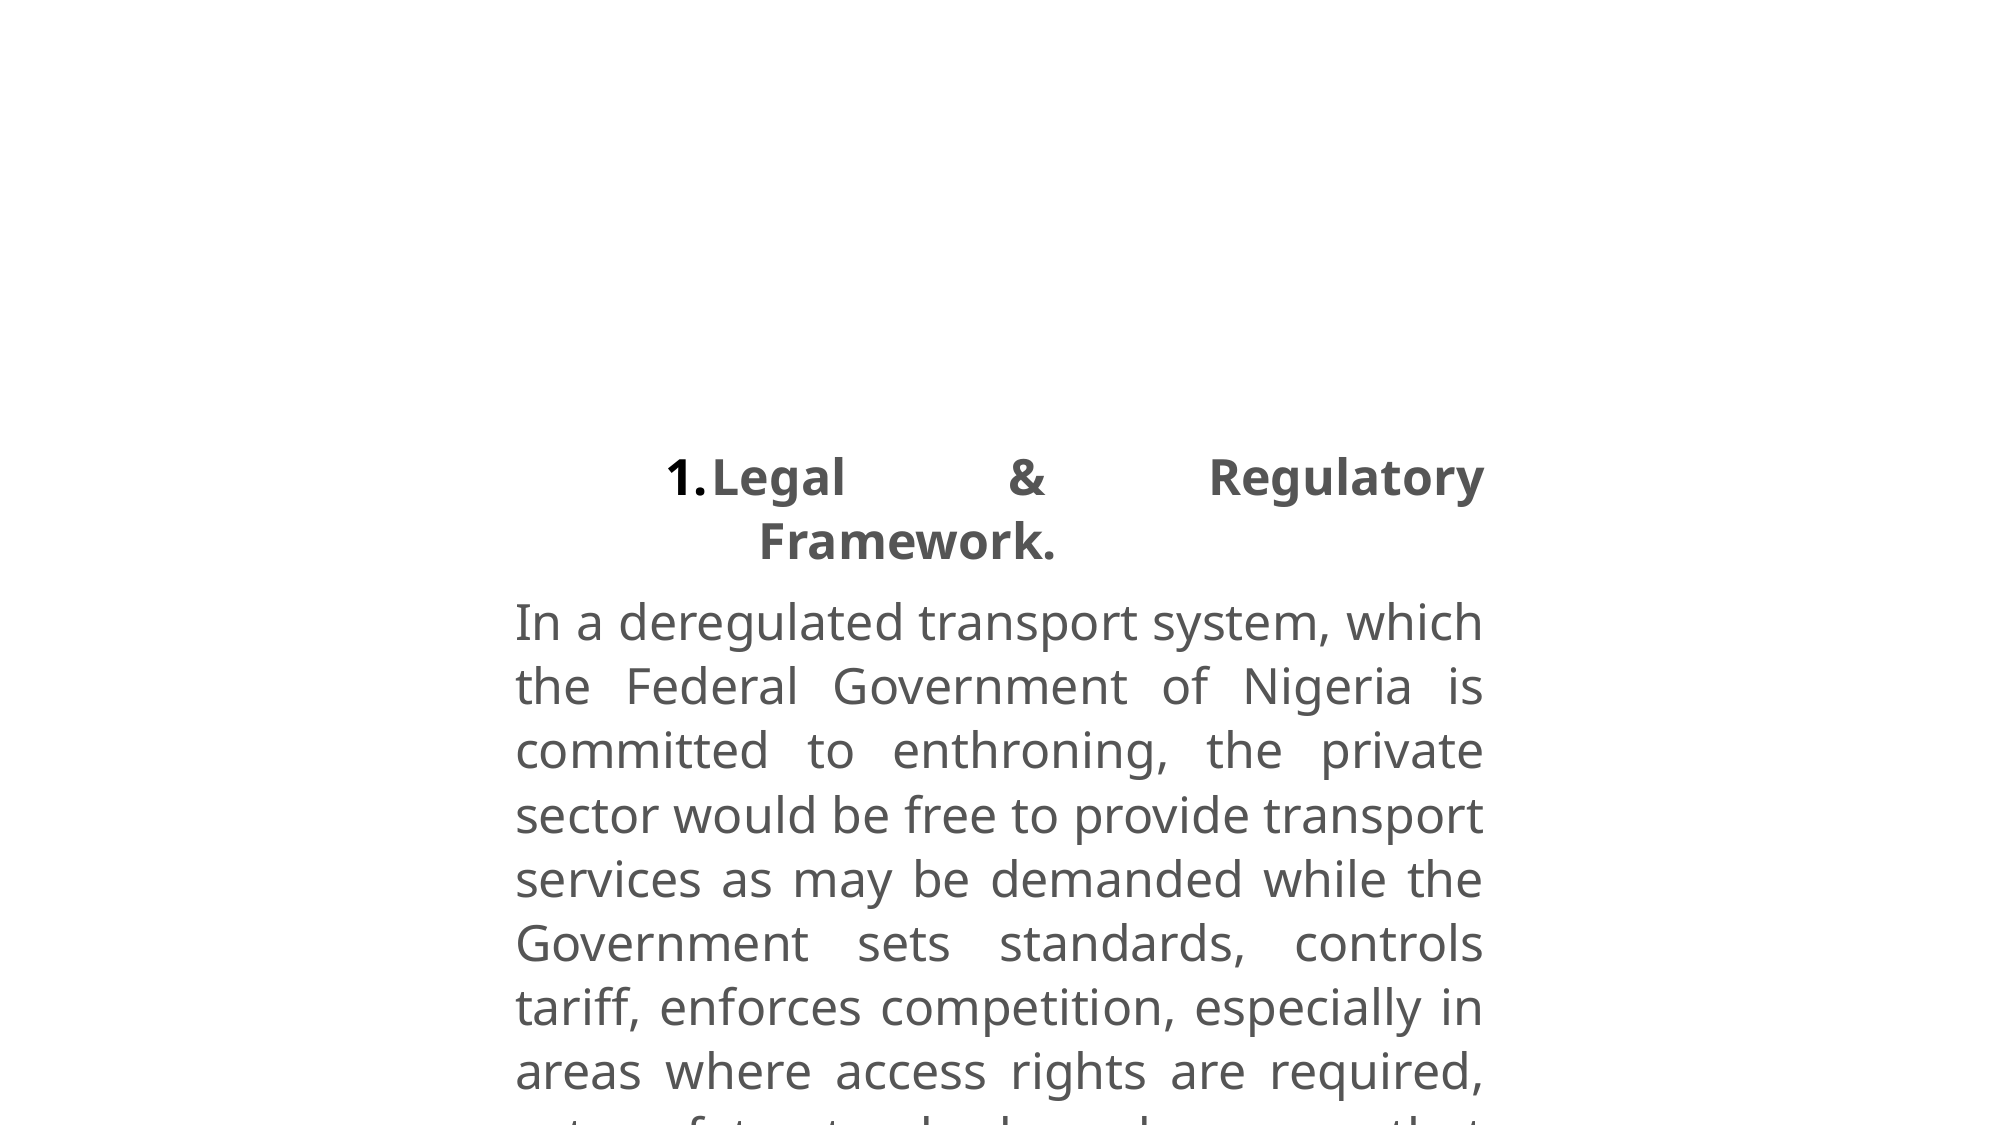

Legal & Regulatory Framework.
In a deregulated transport system, which the Federal Government of Nigeria is committed to enthroning, the private sector would be free to provide transport services as may be demanded while the Government sets standards, controls tariff, enforces competition, especially in areas where access rights are required, sets safety standards and ensures that the goals and objectives of the nation’s transport policy are realized.